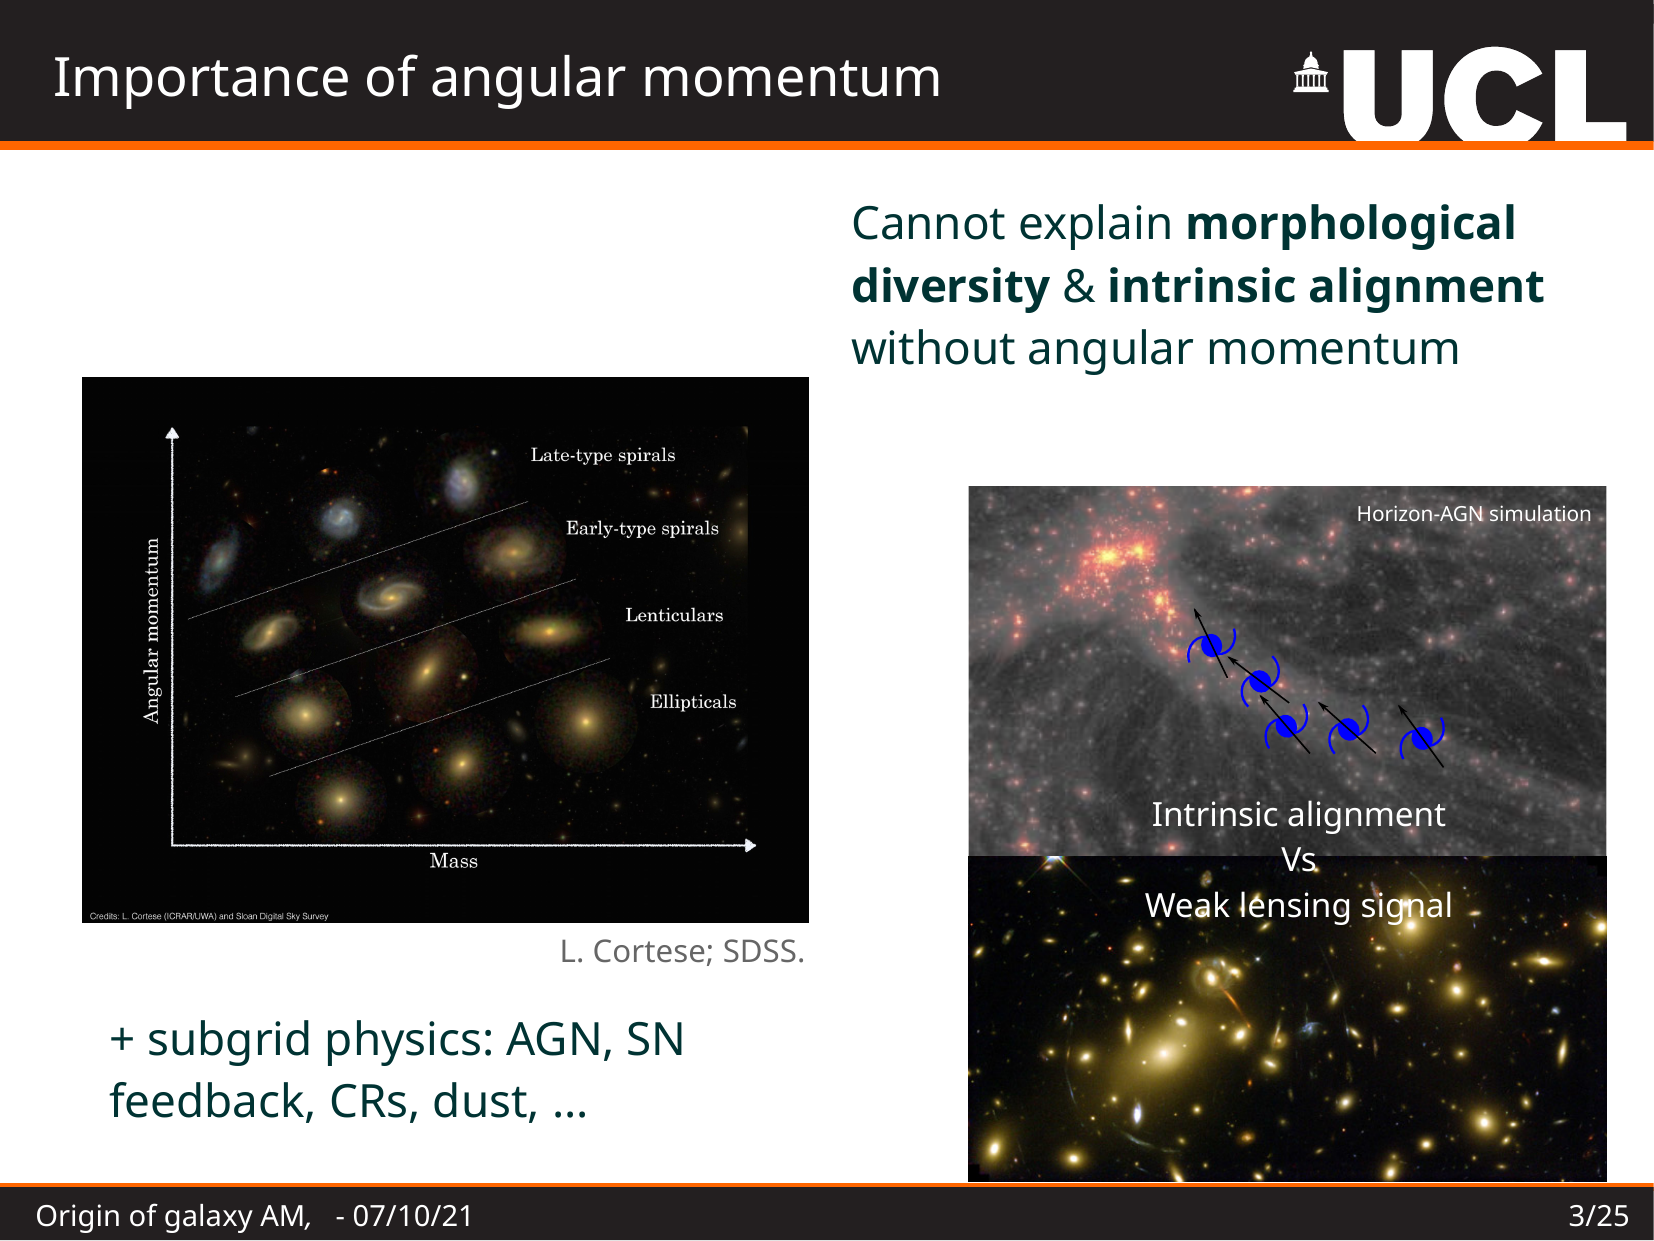

# Importance of angular momentum
Cannot explain morphological diversity & intrinsic alignment without angular momentum
Horizon-AGN simulation
Intrinsic alignment
Vs
Weak lensing signal
L. Cortese; SDSS.
+ subgrid physics: AGN, SN feedback, CRs, dust, ...
03 September 2021
3